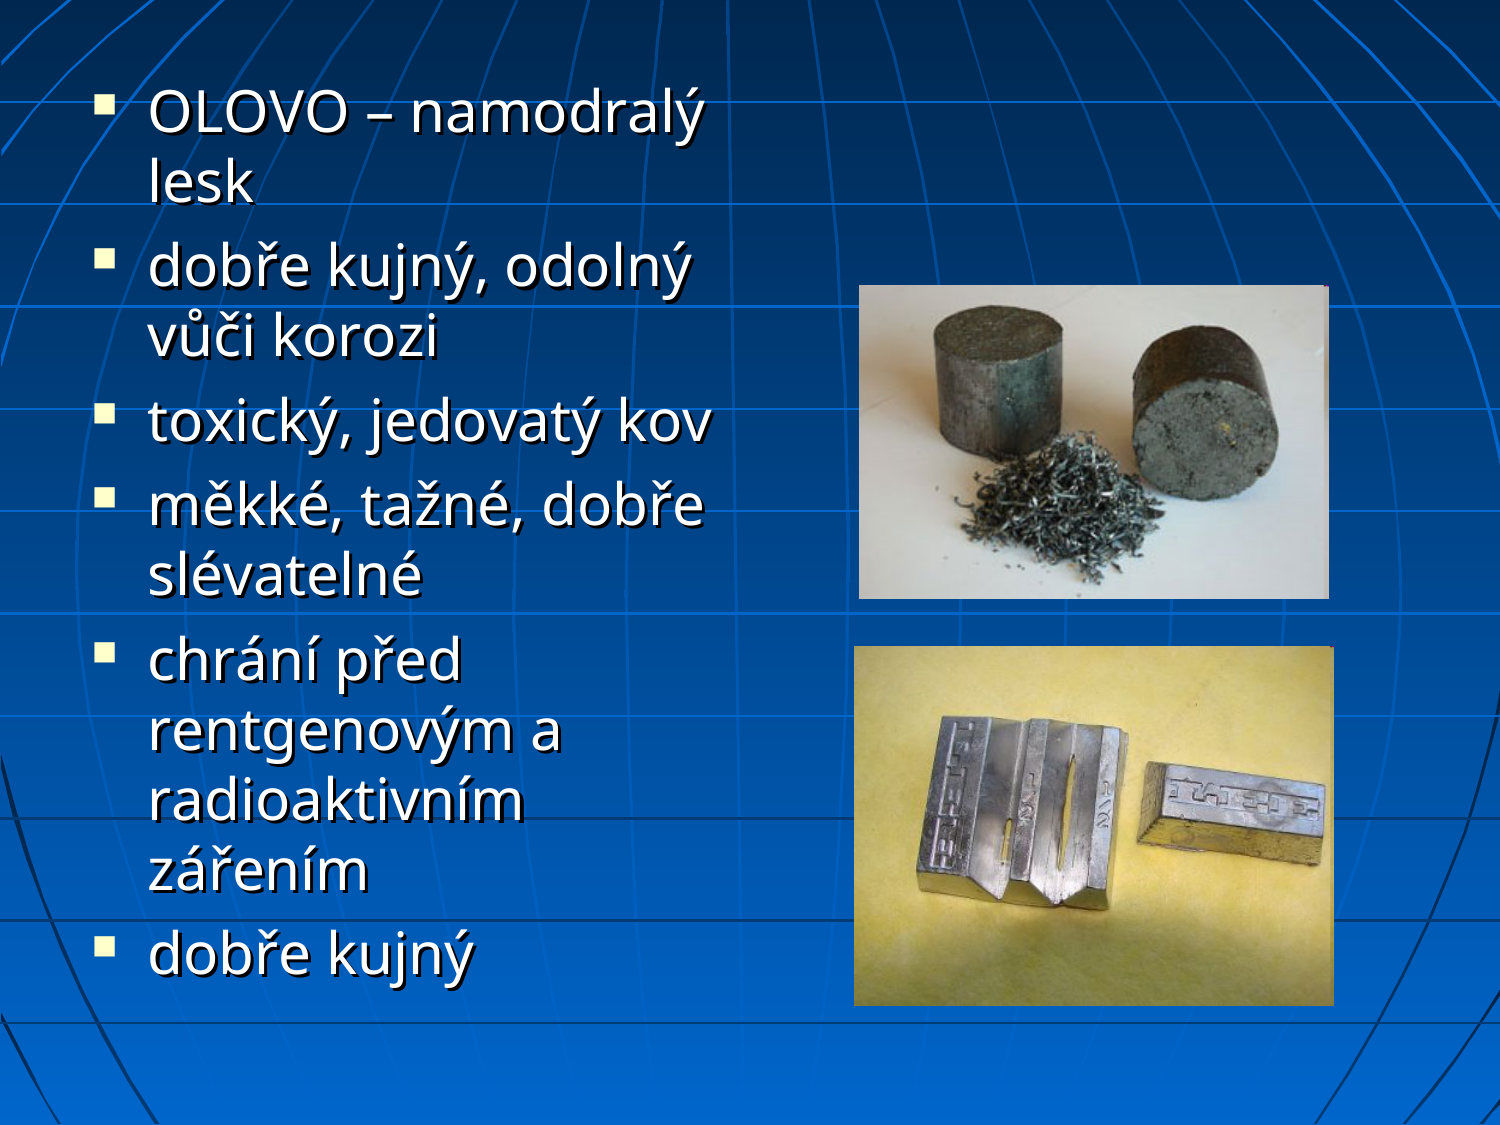

# OLOVO – namodralý lesk
dobře kujný, odolný vůči korozi
toxický, jedovatý kov
měkké, tažné, dobře slévatelné
chrání před rentgenovým a radioaktivním zářením
dobře kujný